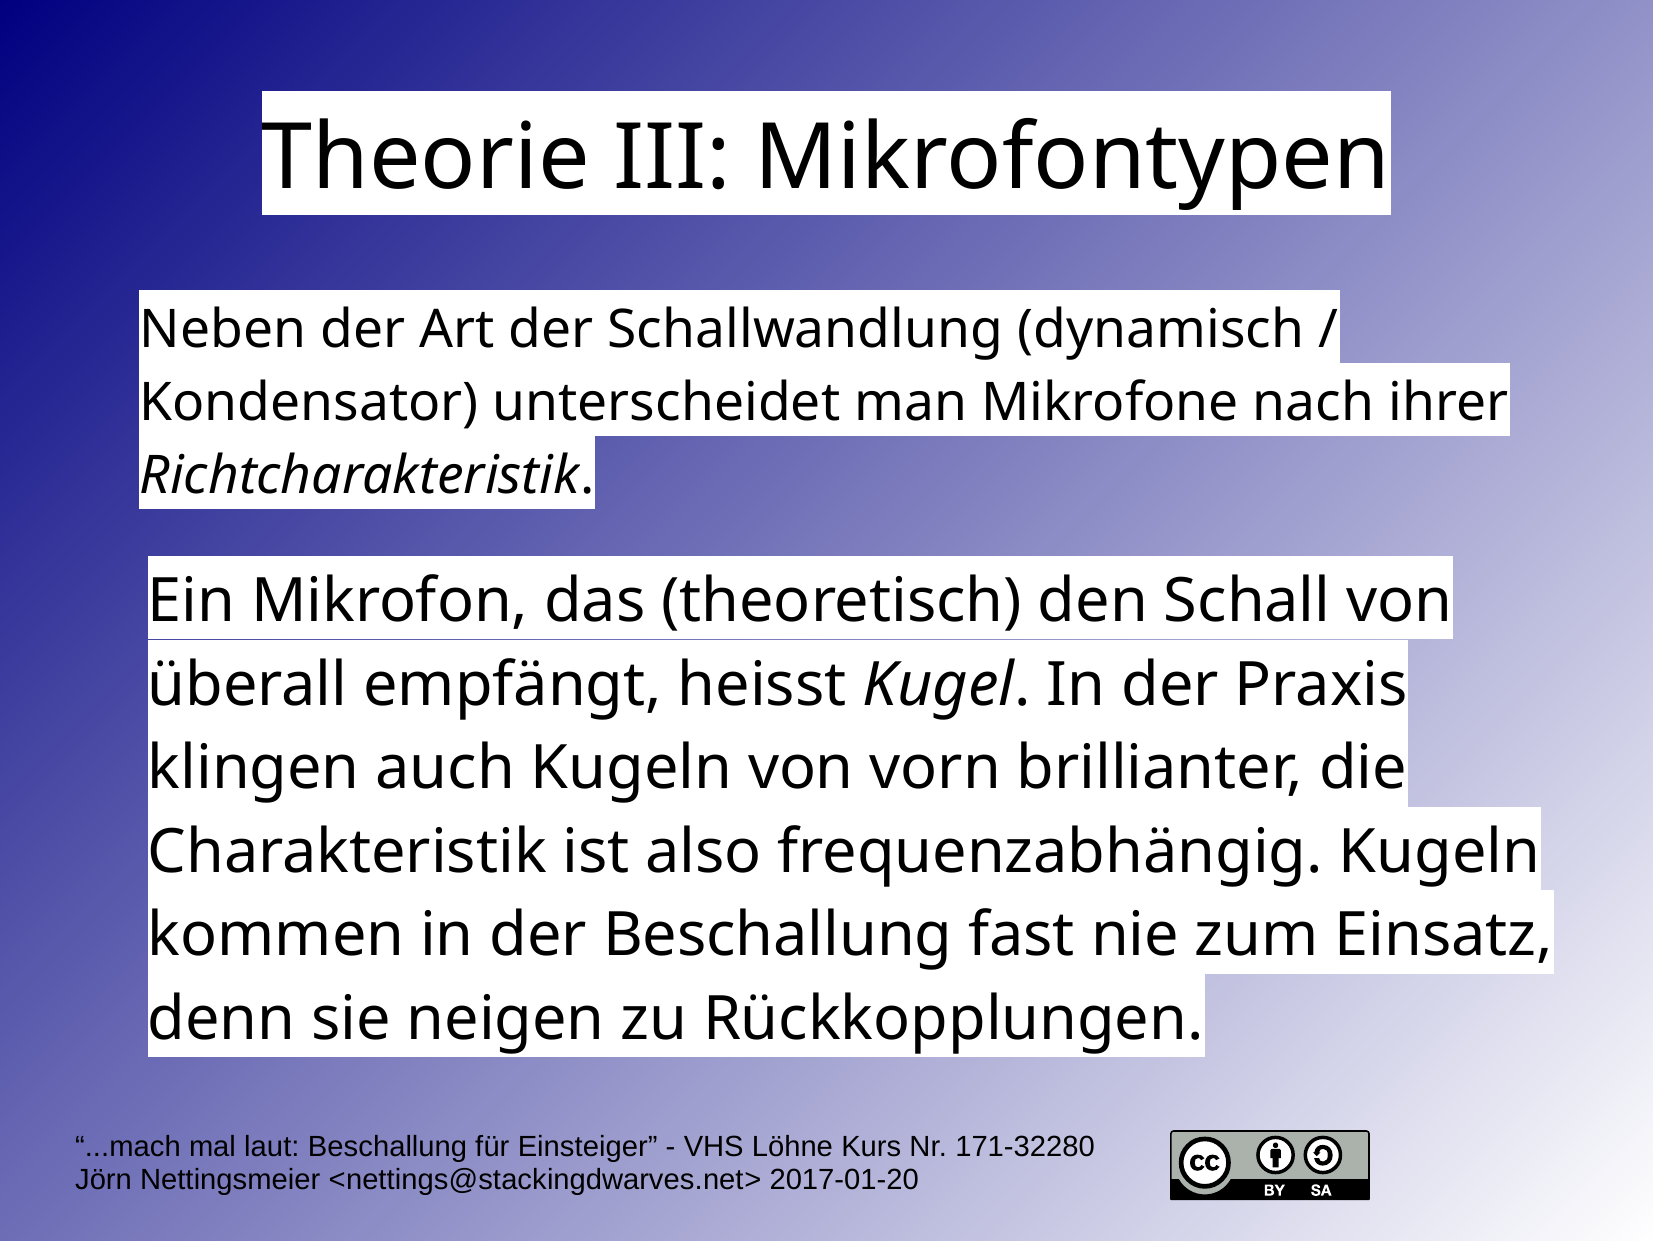

Theorie III: Mikrofontypen
# Neben der Art der Schallwandlung (dynamisch / Kondensator) unterscheidet man Mikrofone nach ihrer Richtcharakteristik.
Ein Mikrofon, das (theoretisch) den Schall von überall empfängt, heisst Kugel. In der Praxis klingen auch Kugeln von vorn brillianter, die Charakteristik ist also frequenzabhängig. Kugeln kommen in der Beschallung fast nie zum Einsatz, denn sie neigen zu Rückkopplungen.